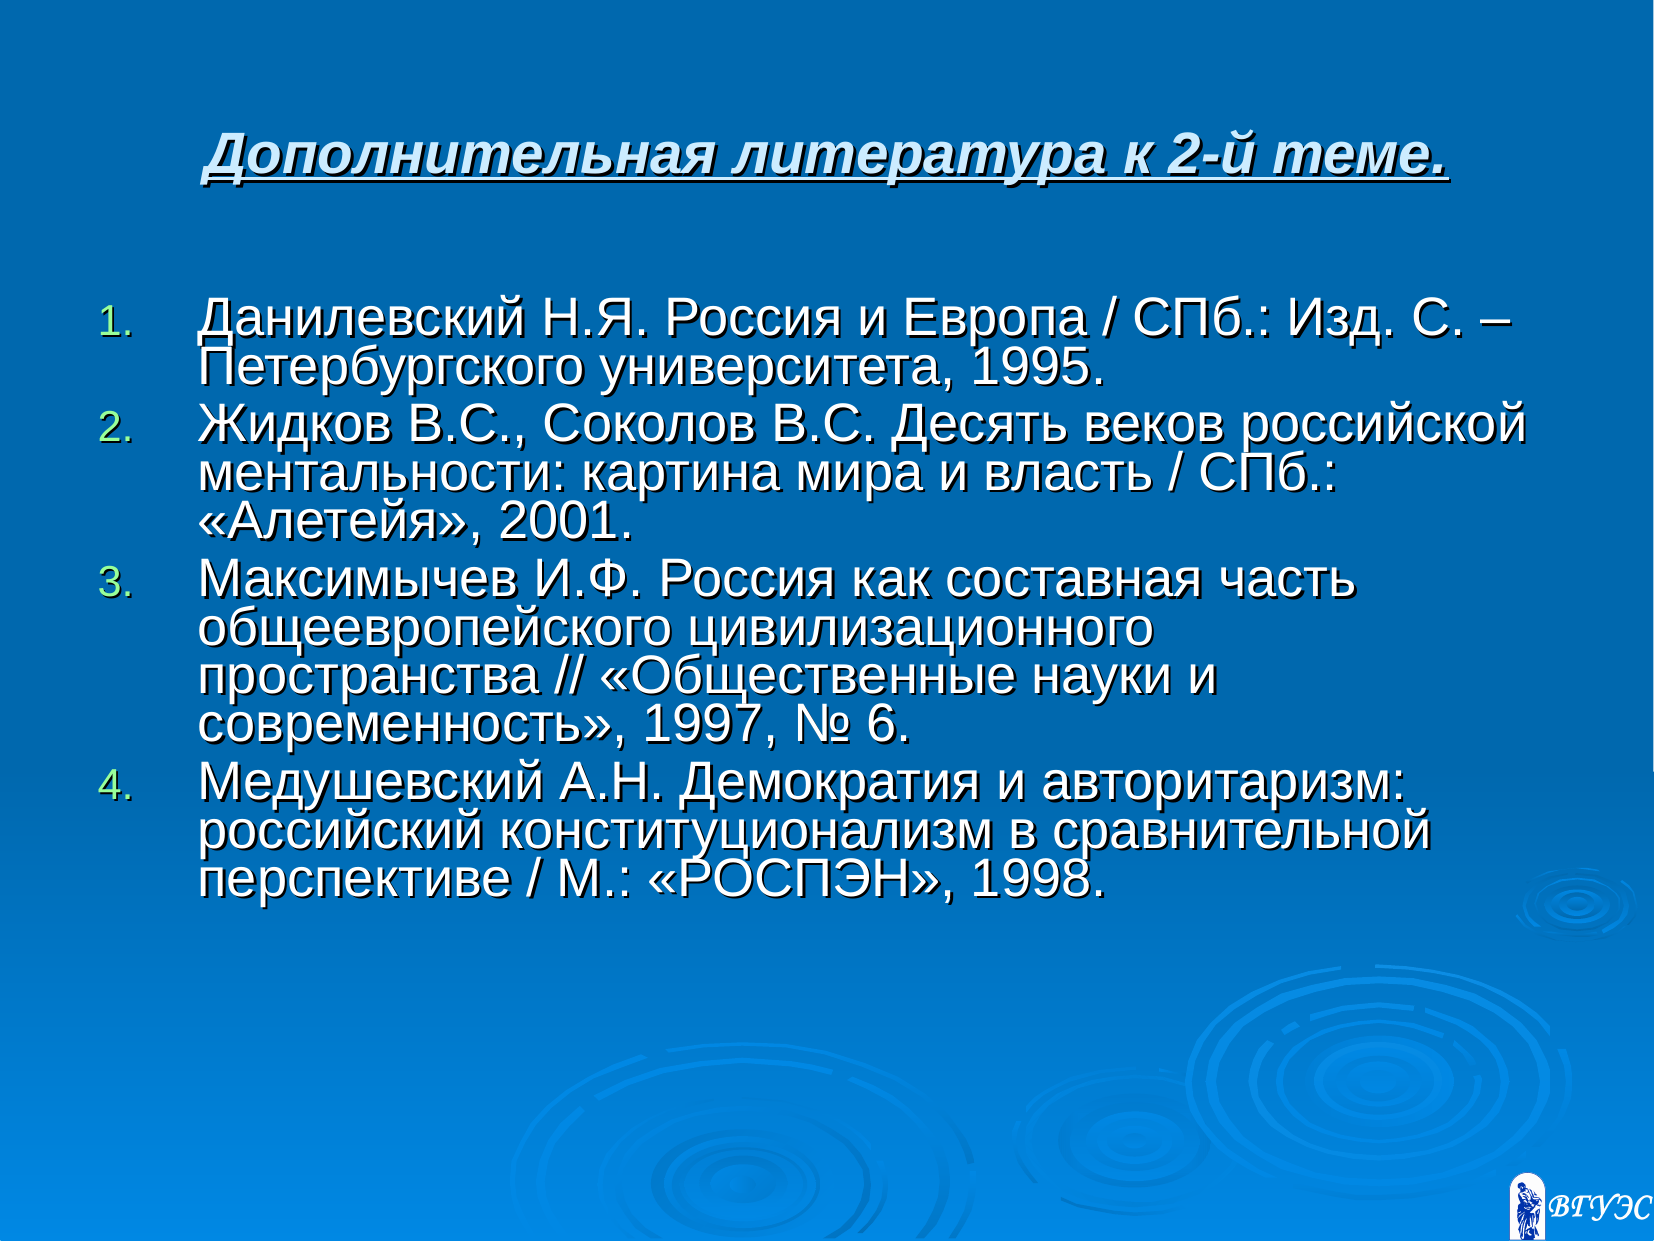

# Дополнительная литература к 2-й теме.
Данилевский Н.Я. Россия и Европа / СПб.: Изд. С. – Петербургского университета, 1995.
Жидков В.С., Соколов В.С. Десять веков российской ментальности: картина мира и власть / СПб.: «Алетейя», 2001.
Максимычев И.Ф. Россия как составная часть общеевропейского цивилизационного пространства // «Общественные науки и современность», 1997, № 6.
Медушевский А.Н. Демократия и авторитаризм: российский конституционализм в сравнительной перспективе / М.: «РОСПЭН», 1998.